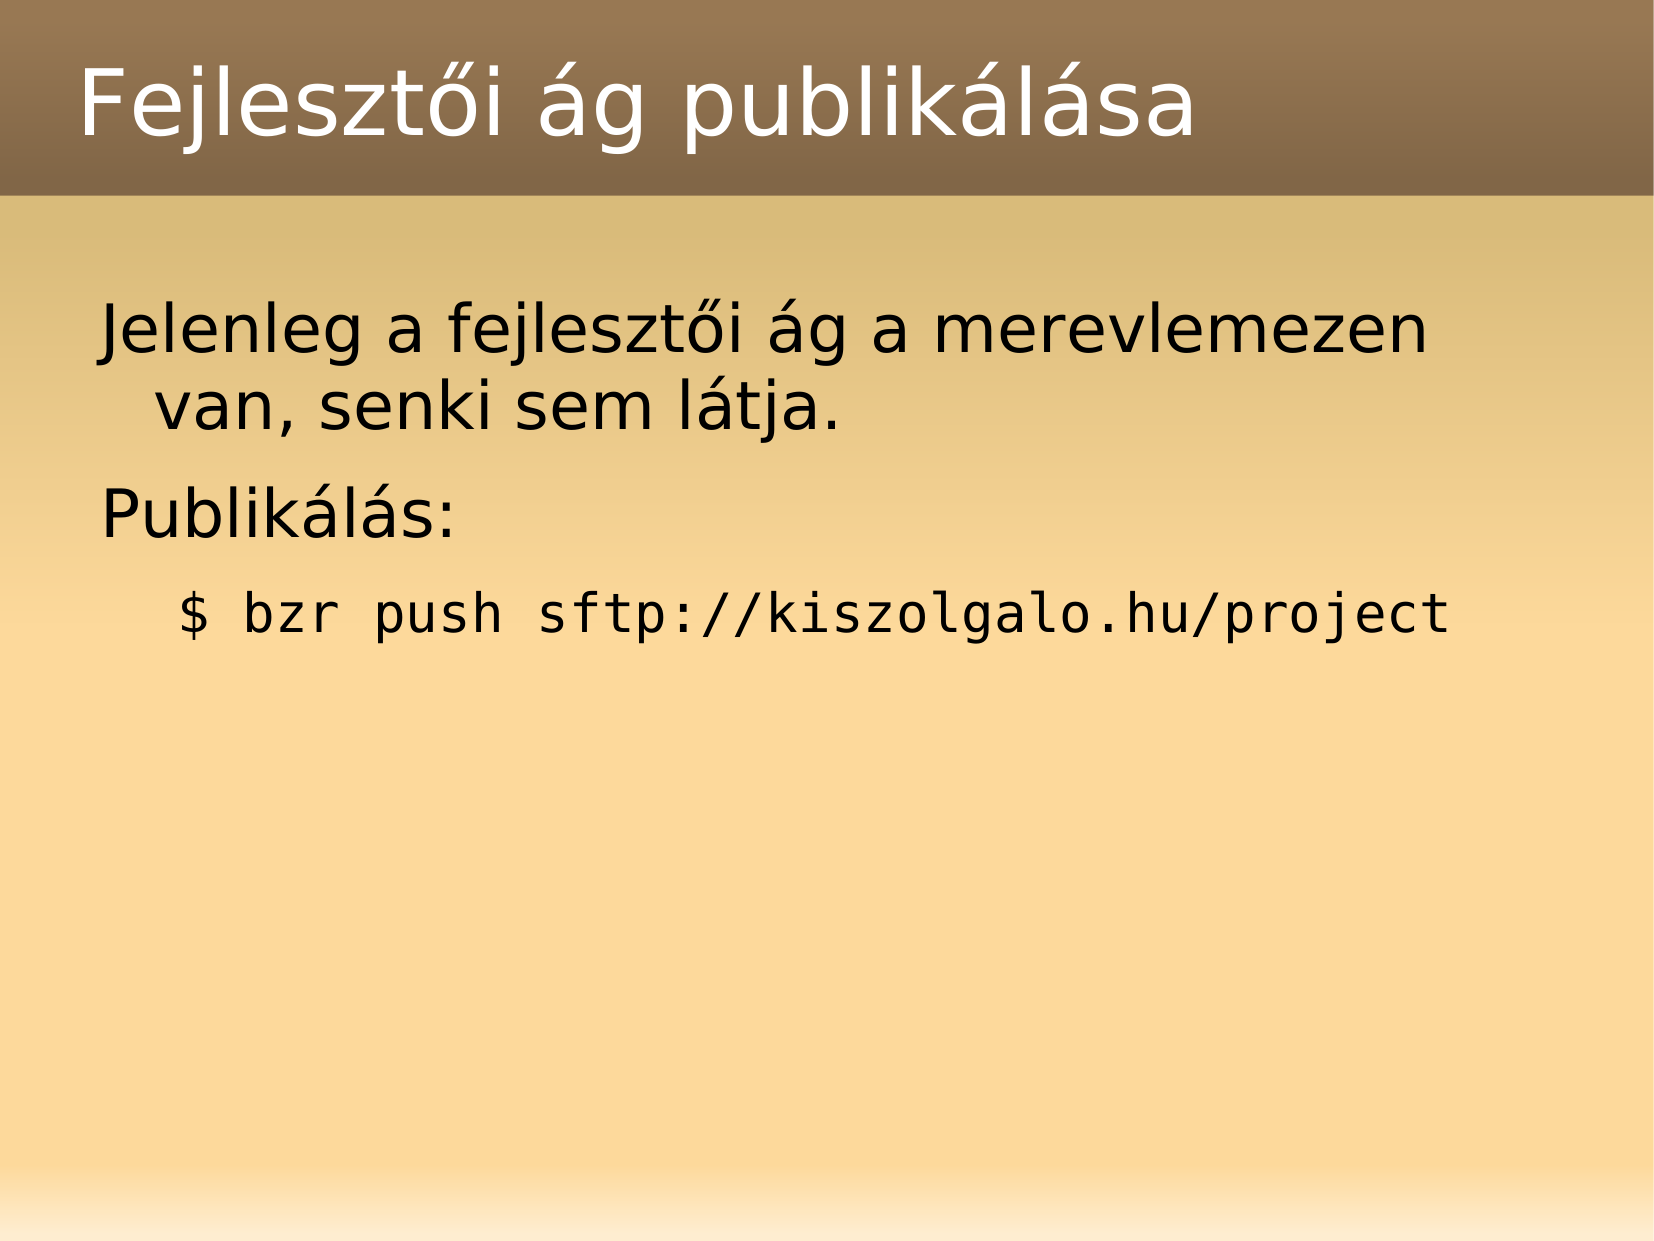

# Fejlesztői ág publikálása
Jelenleg a fejlesztői ág a merevlemezen van, senki sem látja.
Publikálás:
$ bzr push sftp://kiszolgalo.hu/project